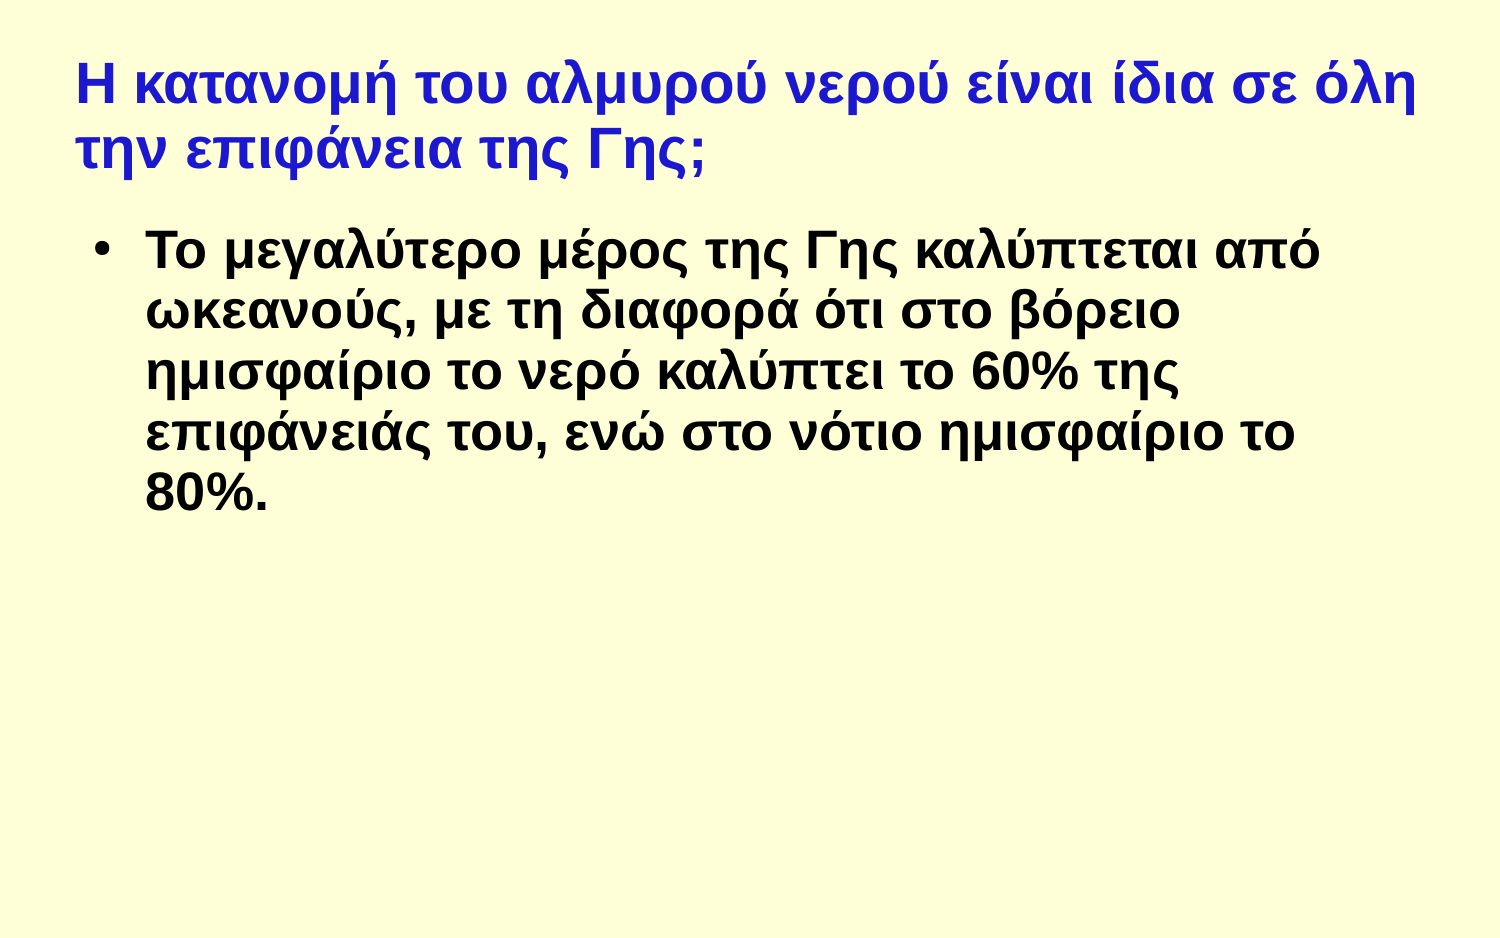

# Η κατανομή του αλμυρού νερού είναι ίδια σε όλη την επιφάνεια της Γης;
Το μεγαλύτερο μέρος της Γης καλύπτεται από ωκεανούς, με τη διαφορά ότι στο βόρειο ημισφαίριο το νερό καλύπτει το 60% της επιφάνειάς του, ενώ στο νότιο ημισφαίριο το 80%.